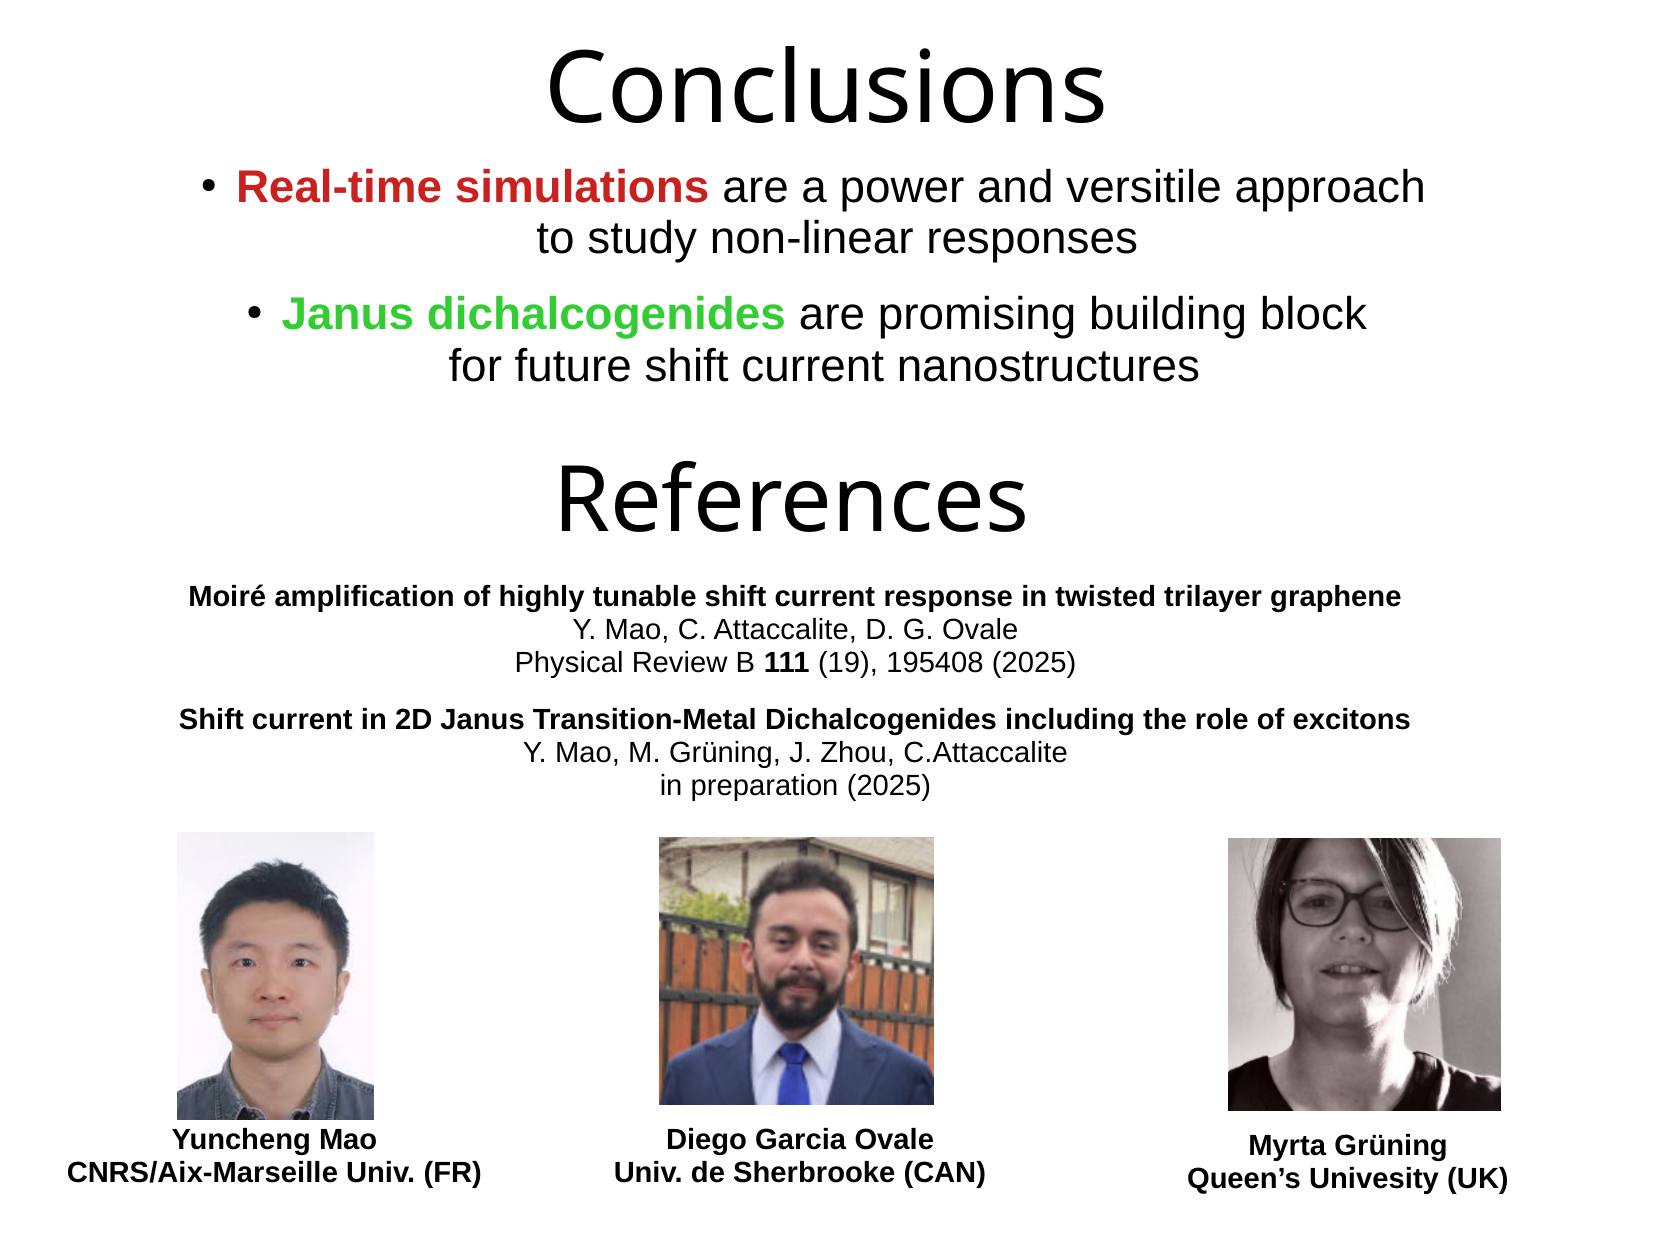

# Conclusions
Real-time simulations are a power and versitile approach
 to study non-linear responses
Janus dichalcogenides are promising building block
for future shift current nanostructures
References
Moiré amplification of highly tunable shift current response in twisted trilayer graphene
Y. Mao, C. Attaccalite, D. G. Ovale
Physical Review B 111 (19), 195408 (2025)
Shift current in 2D Janus Transition-Metal Dichalcogenides including the role of excitons
Y. Mao, M. Grüning, J. Zhou, C.Attaccalite
in preparation (2025)
Yuncheng Mao
CNRS/Aix-Marseille Univ. (FR)
Diego Garcia Ovale
Univ. de Sherbrooke (CAN)
Myrta Grüning
Queen’s Univesity (UK)